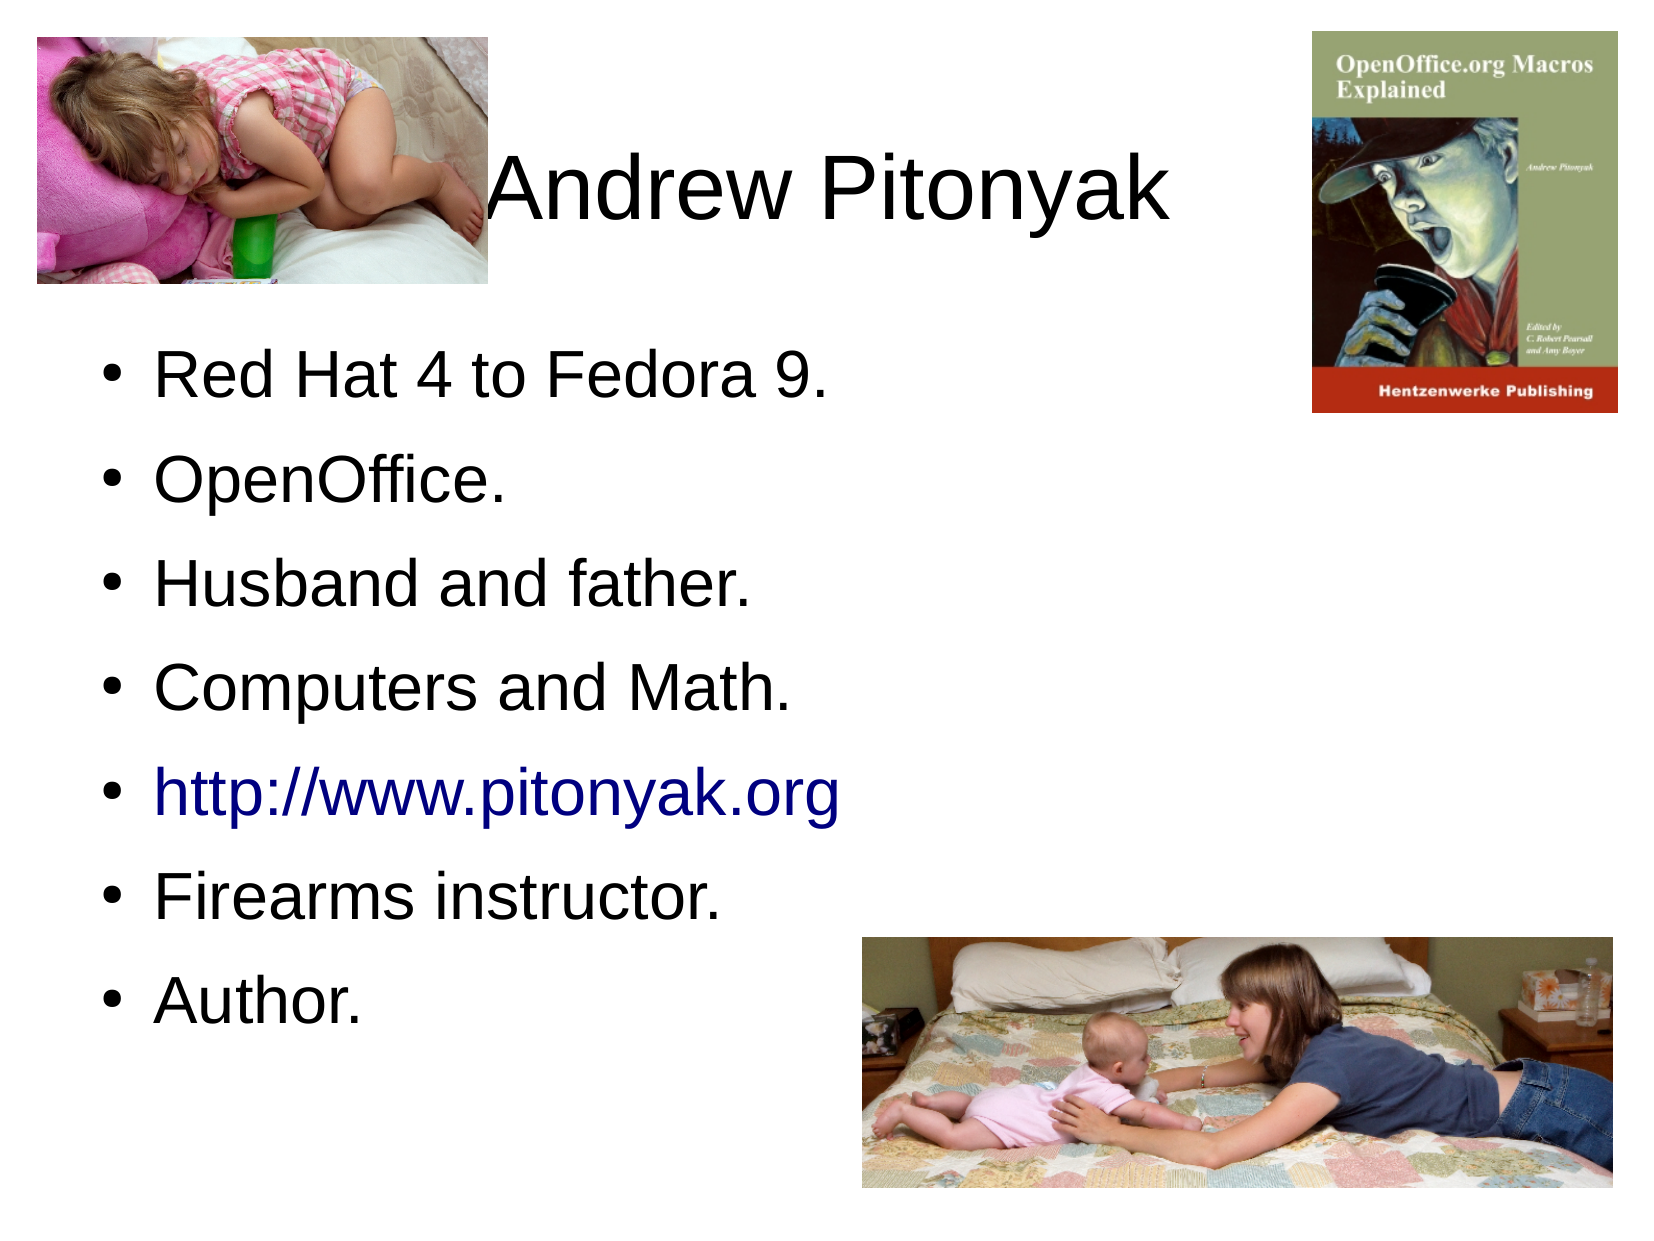

# Andrew Pitonyak
Red Hat 4 to Fedora 9.
OpenOffice.
Husband and father.
Computers and Math.
http://www.pitonyak.org
Firearms instructor.
Author.